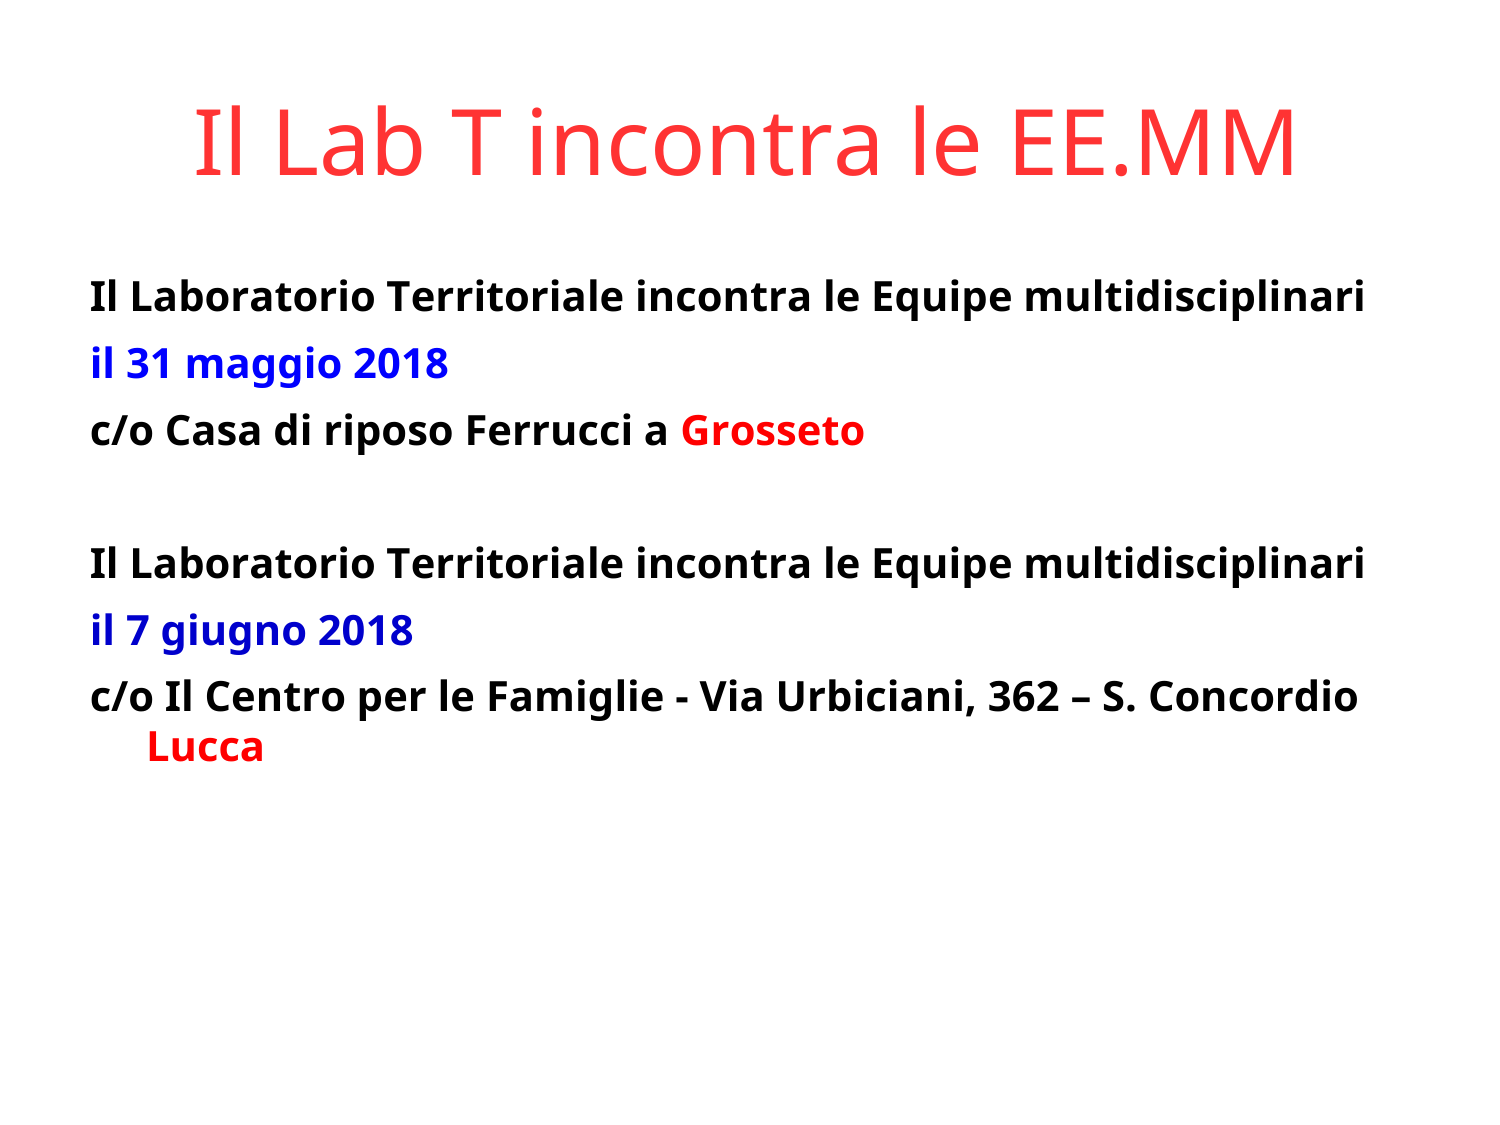

# Il Lab T incontra le EE.MM
Il Laboratorio Territoriale incontra le Equipe multidisciplinari
il 31 maggio 2018
c/o Casa di riposo Ferrucci a Grosseto
Il Laboratorio Territoriale incontra le Equipe multidisciplinari
il 7 giugno 2018
c/o Il Centro per le Famiglie - Via Urbiciani, 362 – S. Concordio Lucca